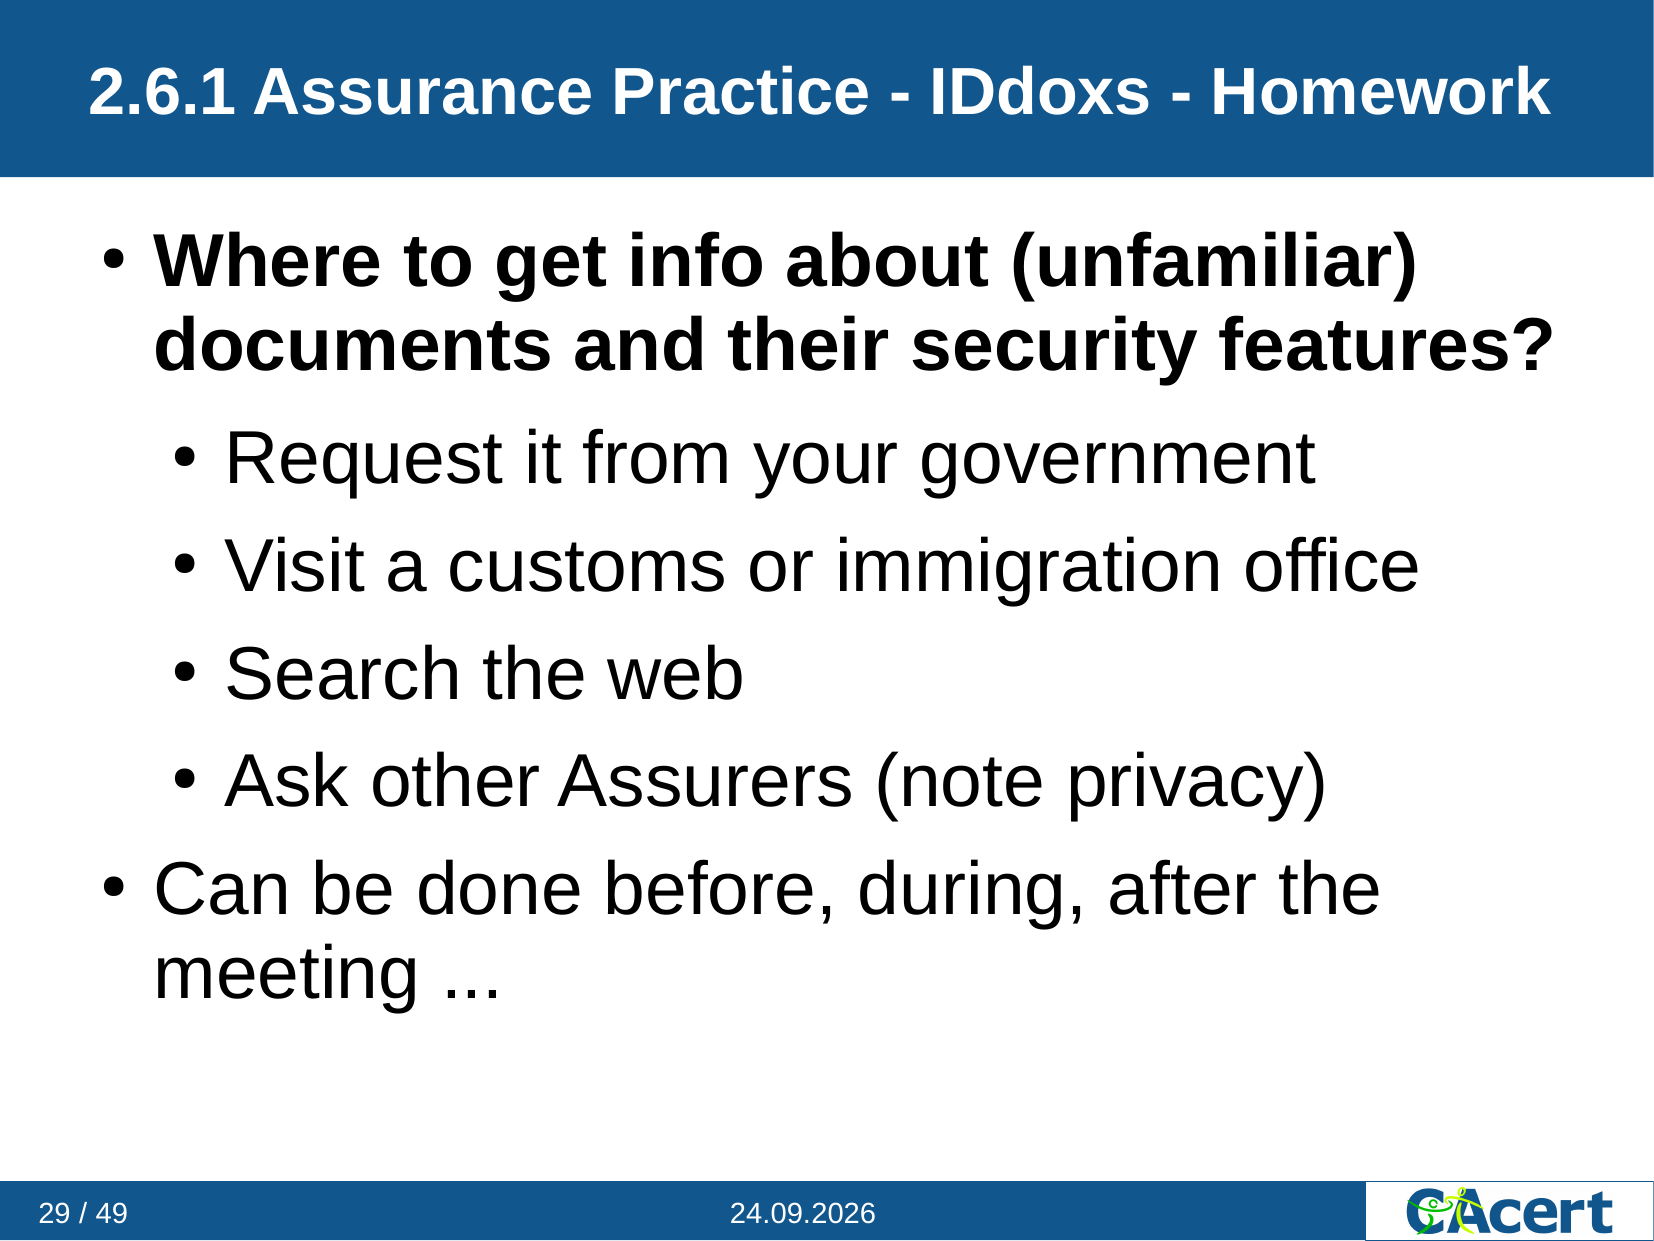

# 2.6.1 Assurance Practice - IDdoxs - Homework
Where to get info about (unfamiliar) documents and their security features?
Request it from your government
Visit a customs or immigration office
Search the web
Ask other Assurers (note privacy)
Can be done before, during, after the meeting ...